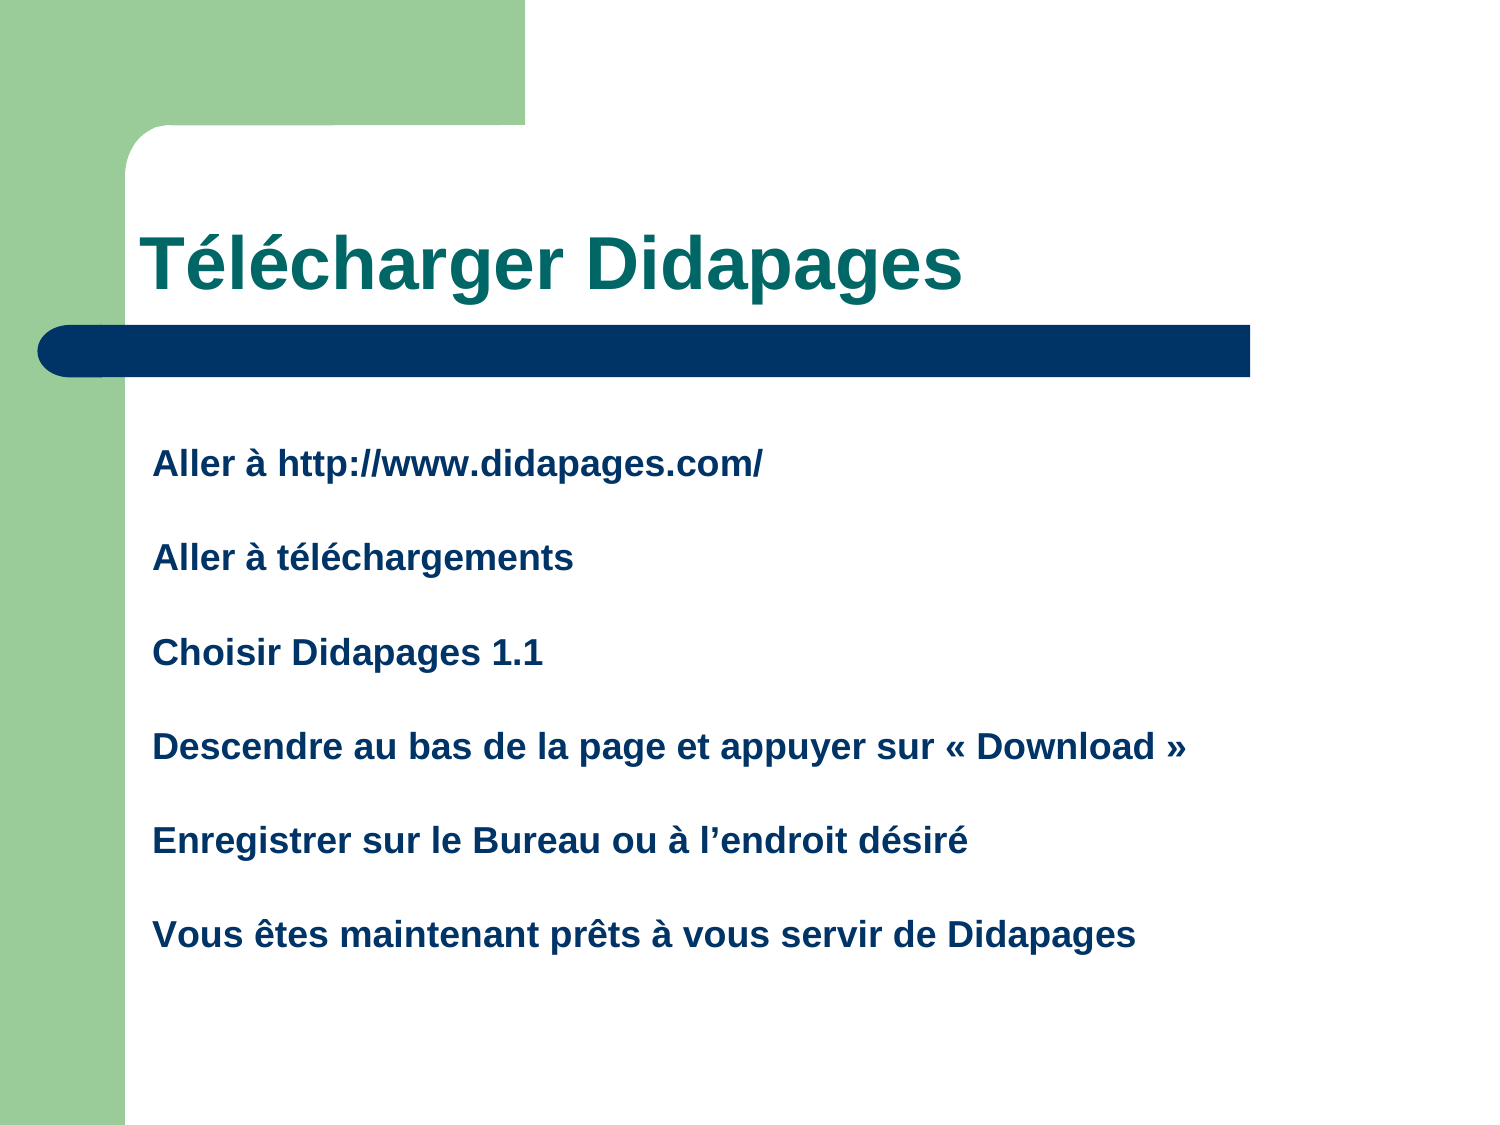

# Télécharger Didapages
Aller à http://www.didapages.com/
Aller à téléchargements
Choisir Didapages 1.1
Descendre au bas de la page et appuyer sur « Download »
Enregistrer sur le Bureau ou à l’endroit désiré
Vous êtes maintenant prêts à vous servir de Didapages